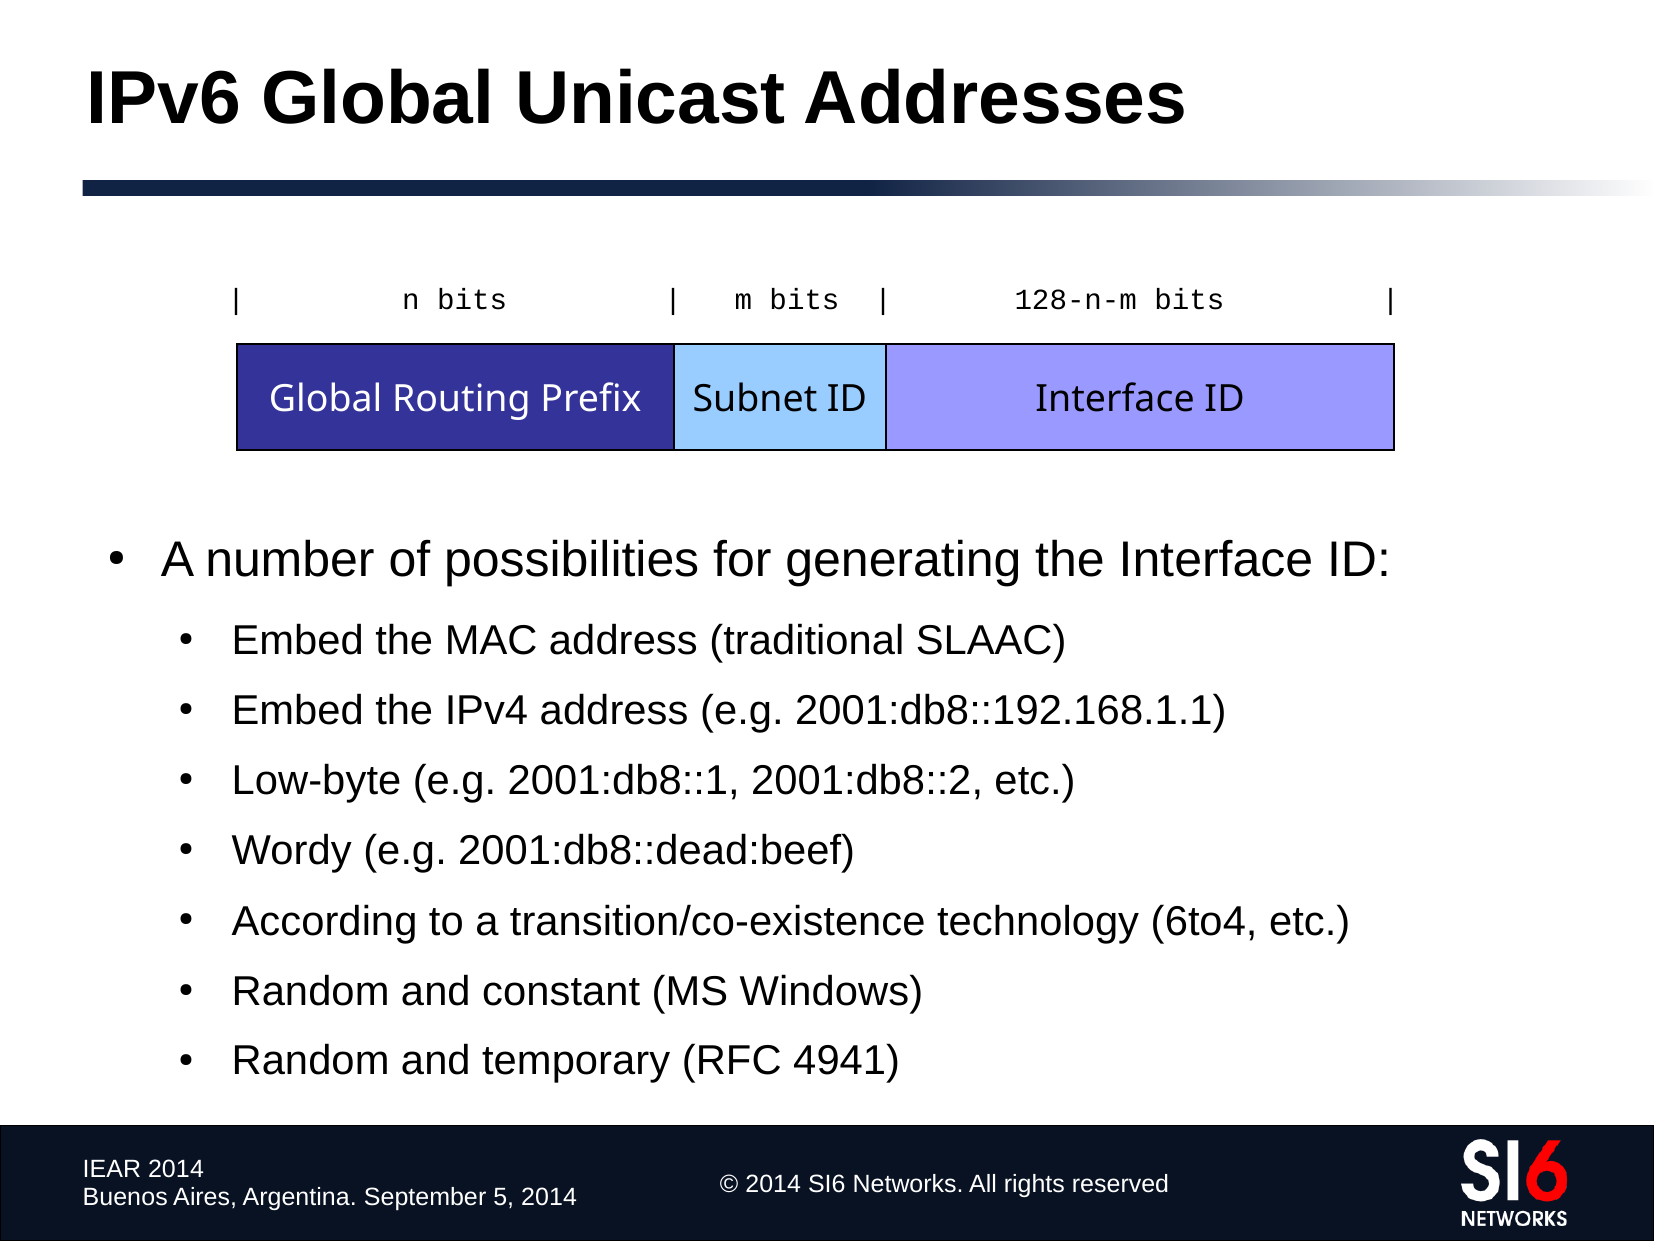

# IPv6 Global Unicast Addresses
 | n bits | m bits | 128-n-m bits |
Global Routing Prefix
Subnet ID
Interface ID
A number of possibilities for generating the Interface ID:
Embed the MAC address (traditional SLAAC)
Embed the IPv4 address (e.g. 2001:db8::192.168.1.1)
Low-byte (e.g. 2001:db8::1, 2001:db8::2, etc.)
Wordy (e.g. 2001:db8::dead:beef)
According to a transition/co-existence technology (6to4, etc.)
Random and constant (MS Windows)
Random and temporary (RFC 4941)